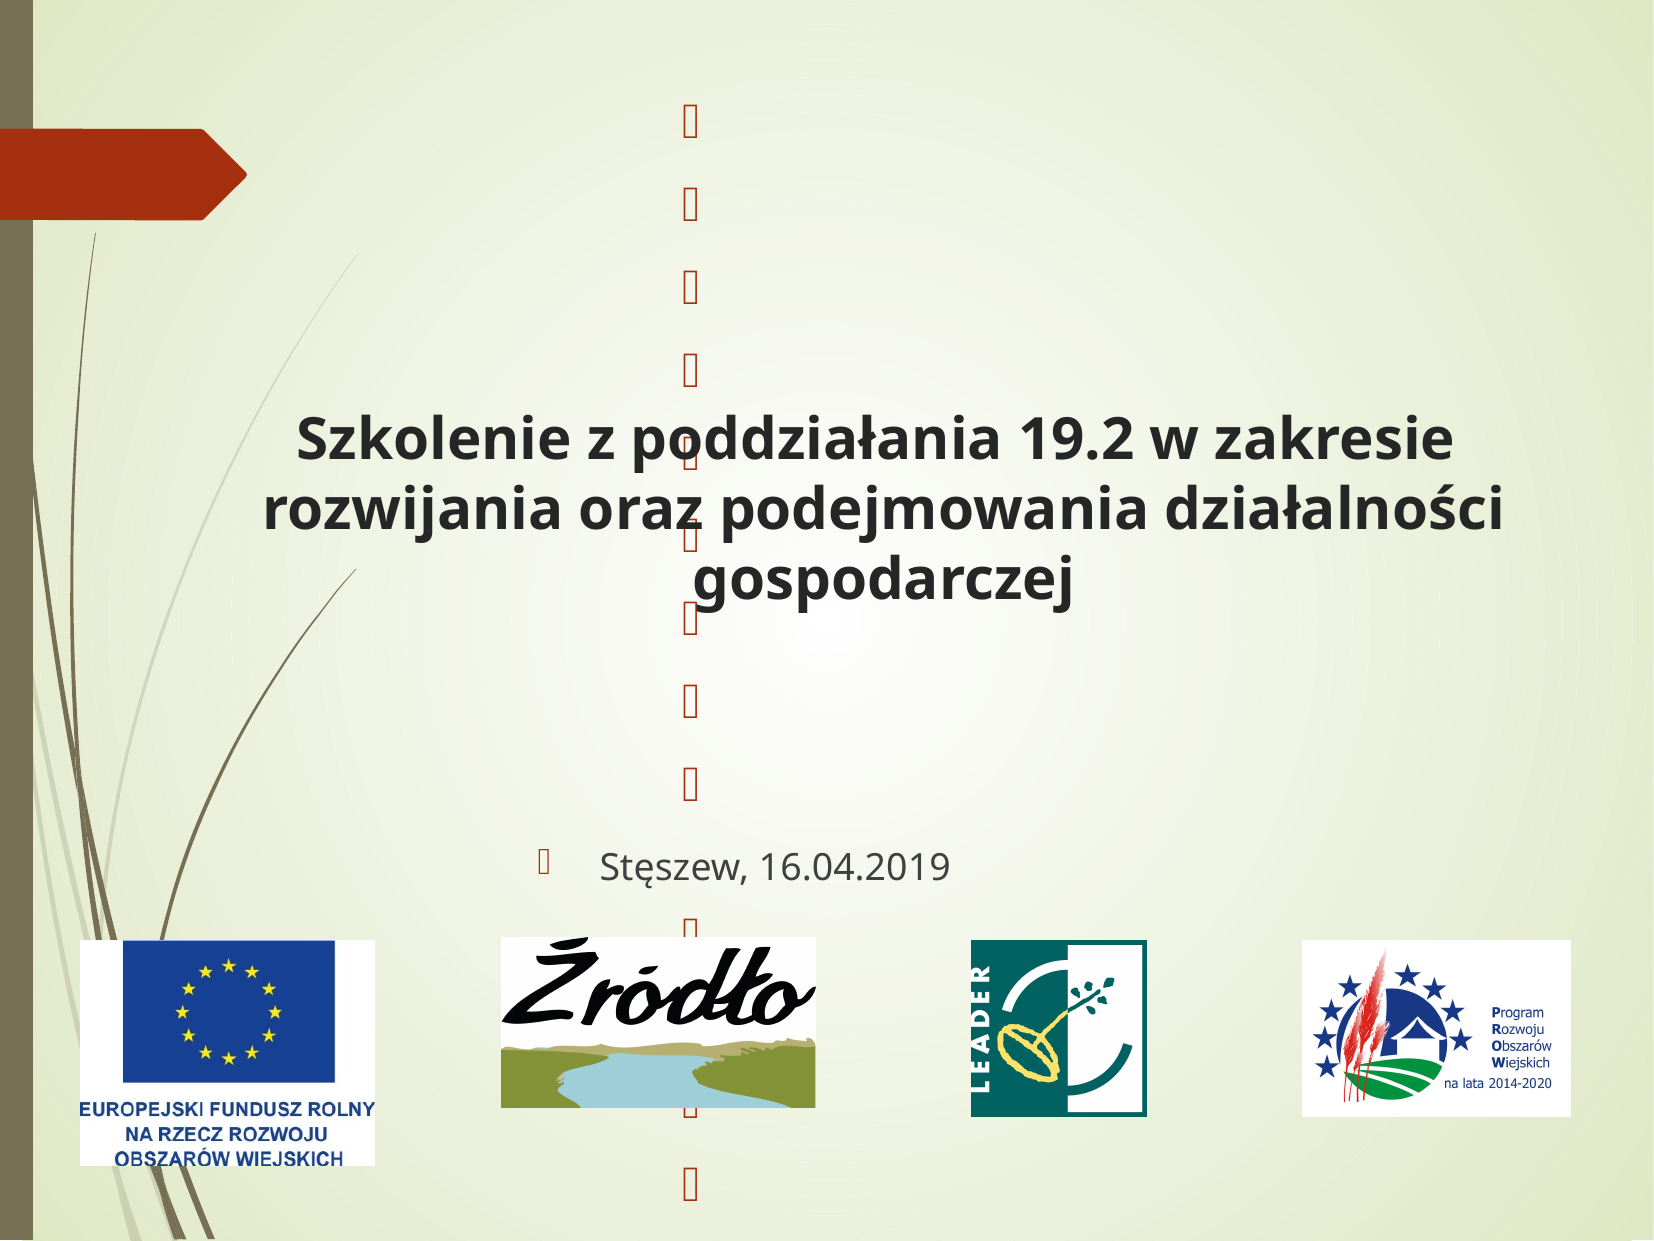

# Stęszew, 16.04.2019
Szkolenie z poddziałania 19.2 w zakresie
rozwijania oraz podejmowania działalności gospodarczej